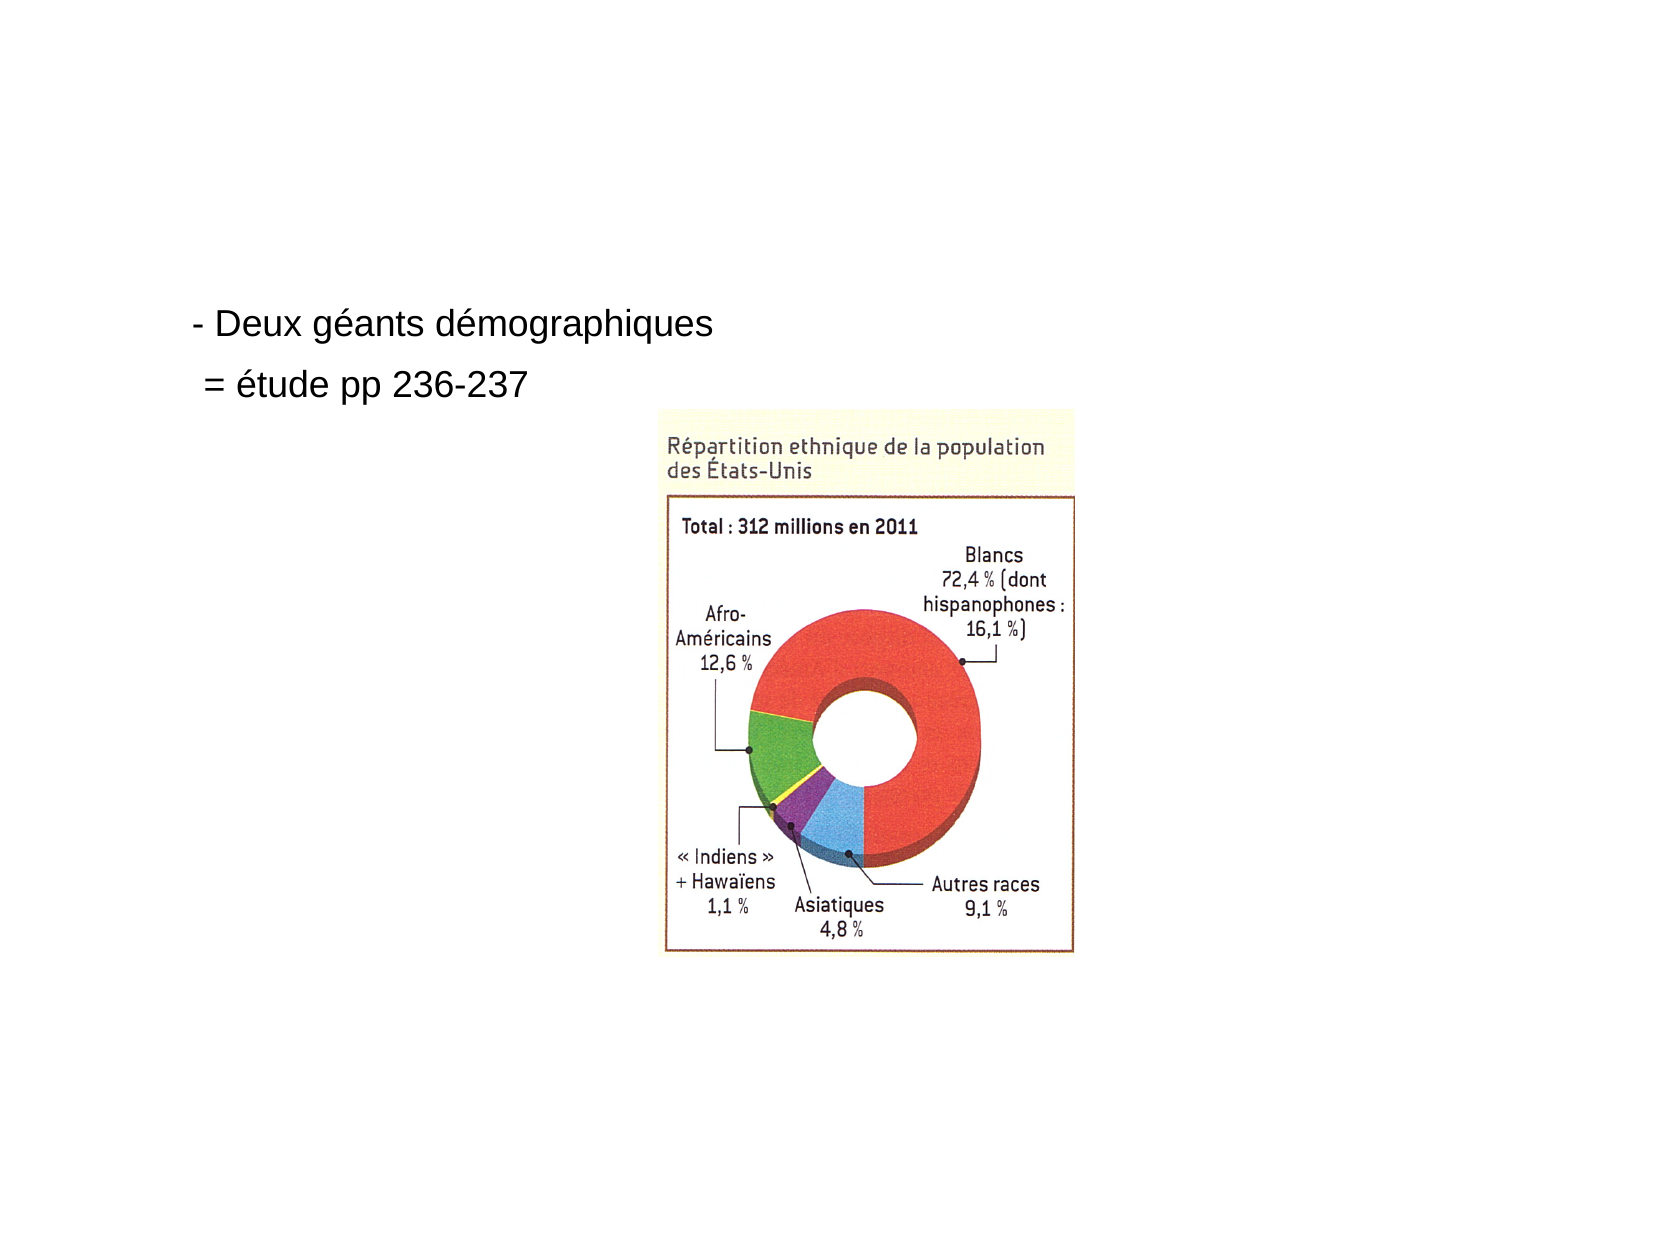

- Deux géants démographiques
= étude pp 236-237